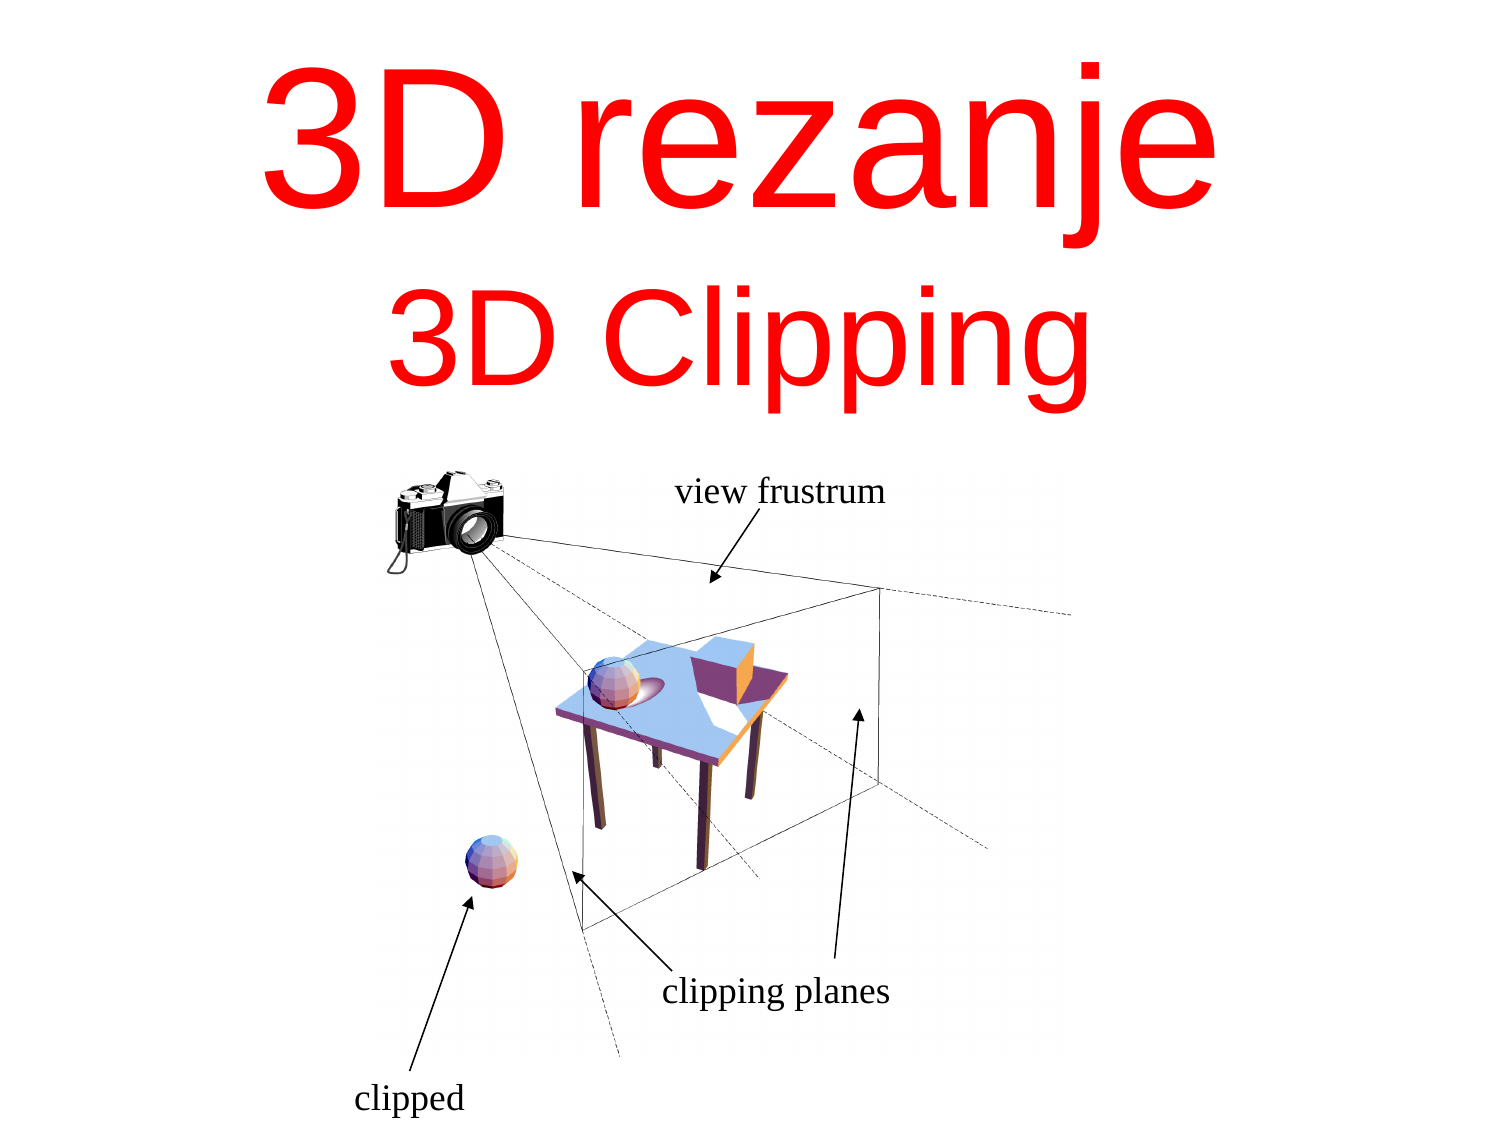

3D rezanje
3D Clipping
view frustrum
clipping planes
clipped